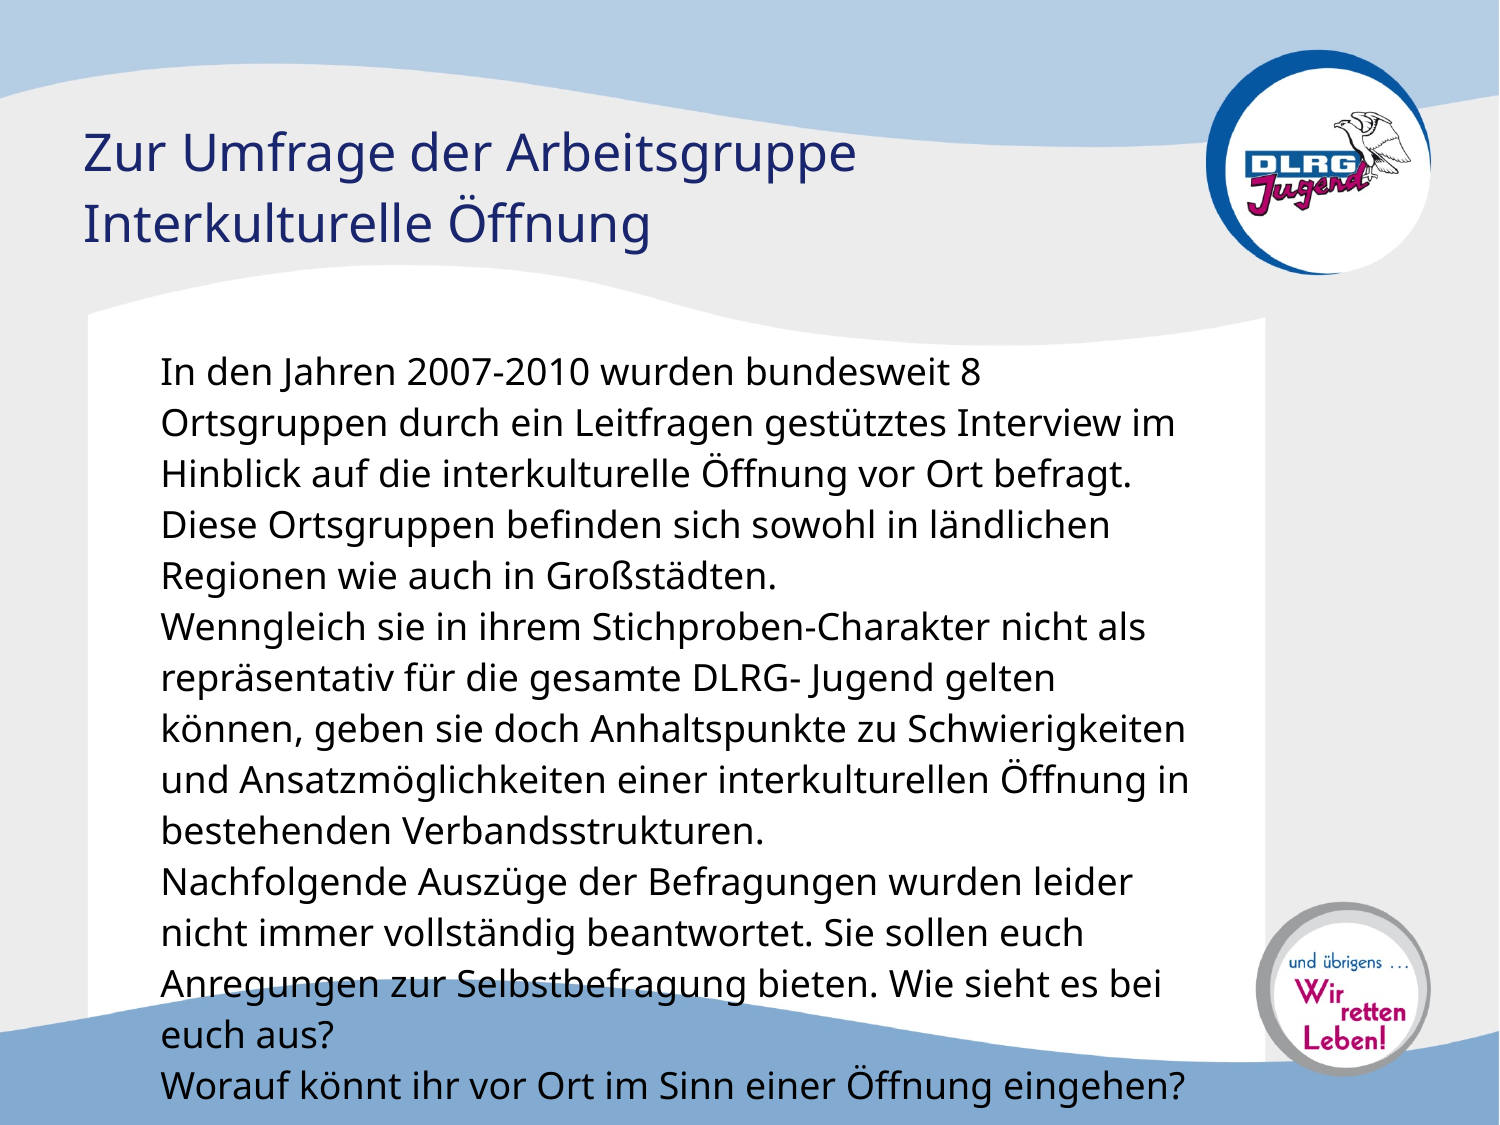

Zur Umfrage der Arbeitsgruppe Interkulturelle Öffnung
In den Jahren 2007-2010 wurden bundesweit 8 Ortsgruppen durch ein Leitfragen gestütztes Interview im Hinblick auf die interkulturelle Öffnung vor Ort befragt. Diese Ortsgruppen befinden sich sowohl in ländlichen Regionen wie auch in Großstädten.
Wenngleich sie in ihrem Stichproben-Charakter nicht als repräsentativ für die gesamte DLRG- Jugend gelten können, geben sie doch Anhaltspunkte zu Schwierigkeiten und Ansatzmöglichkeiten einer interkulturellen Öffnung in bestehenden Verbandsstrukturen.
Nachfolgende Auszüge der Befragungen wurden leider nicht immer vollständig beantwortet. Sie sollen euch Anregungen zur Selbstbefragung bieten. Wie sieht es bei euch aus?
Worauf könnt ihr vor Ort im Sinn einer Öffnung eingehen?